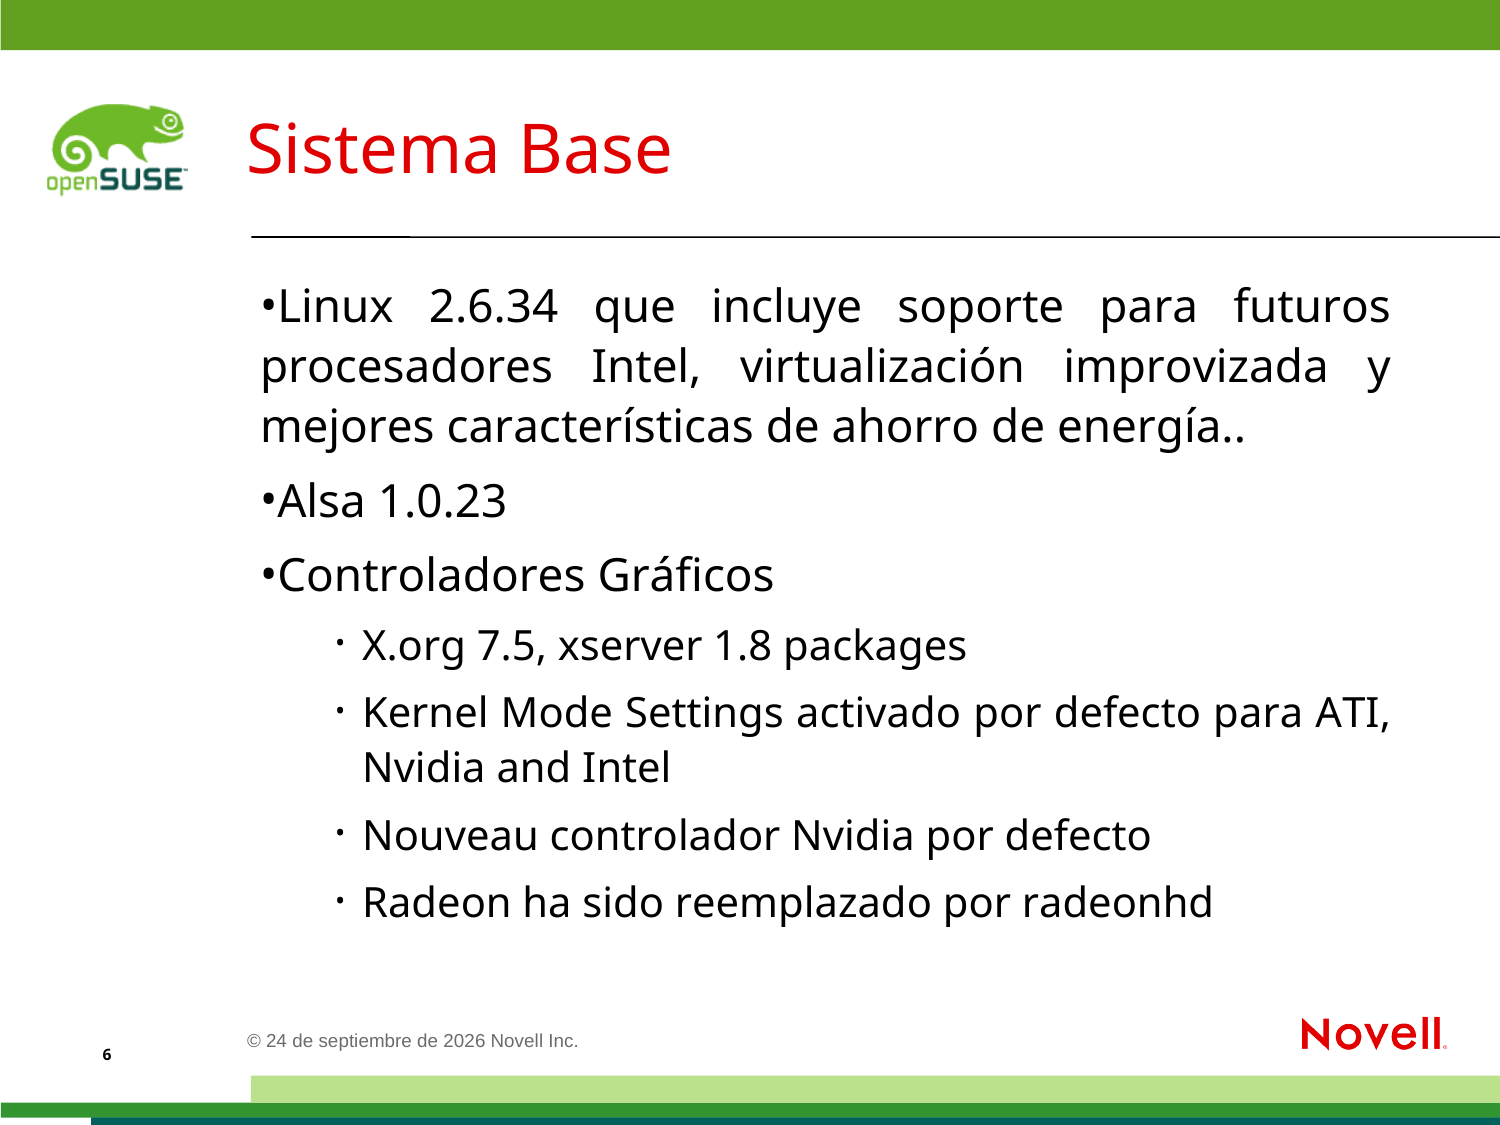

# Sistema Base
Linux 2.6.34 que incluye soporte para futuros procesadores Intel, virtualización improvizada y mejores características de ahorro de energía..
Alsa 1.0.23
Controladores Gráficos
X.org 7.5, xserver 1.8 packages
Kernel Mode Settings activado por defecto para ATI, Nvidia and Intel
Nouveau controlador Nvidia por defecto
Radeon ha sido reemplazado por radeonhd